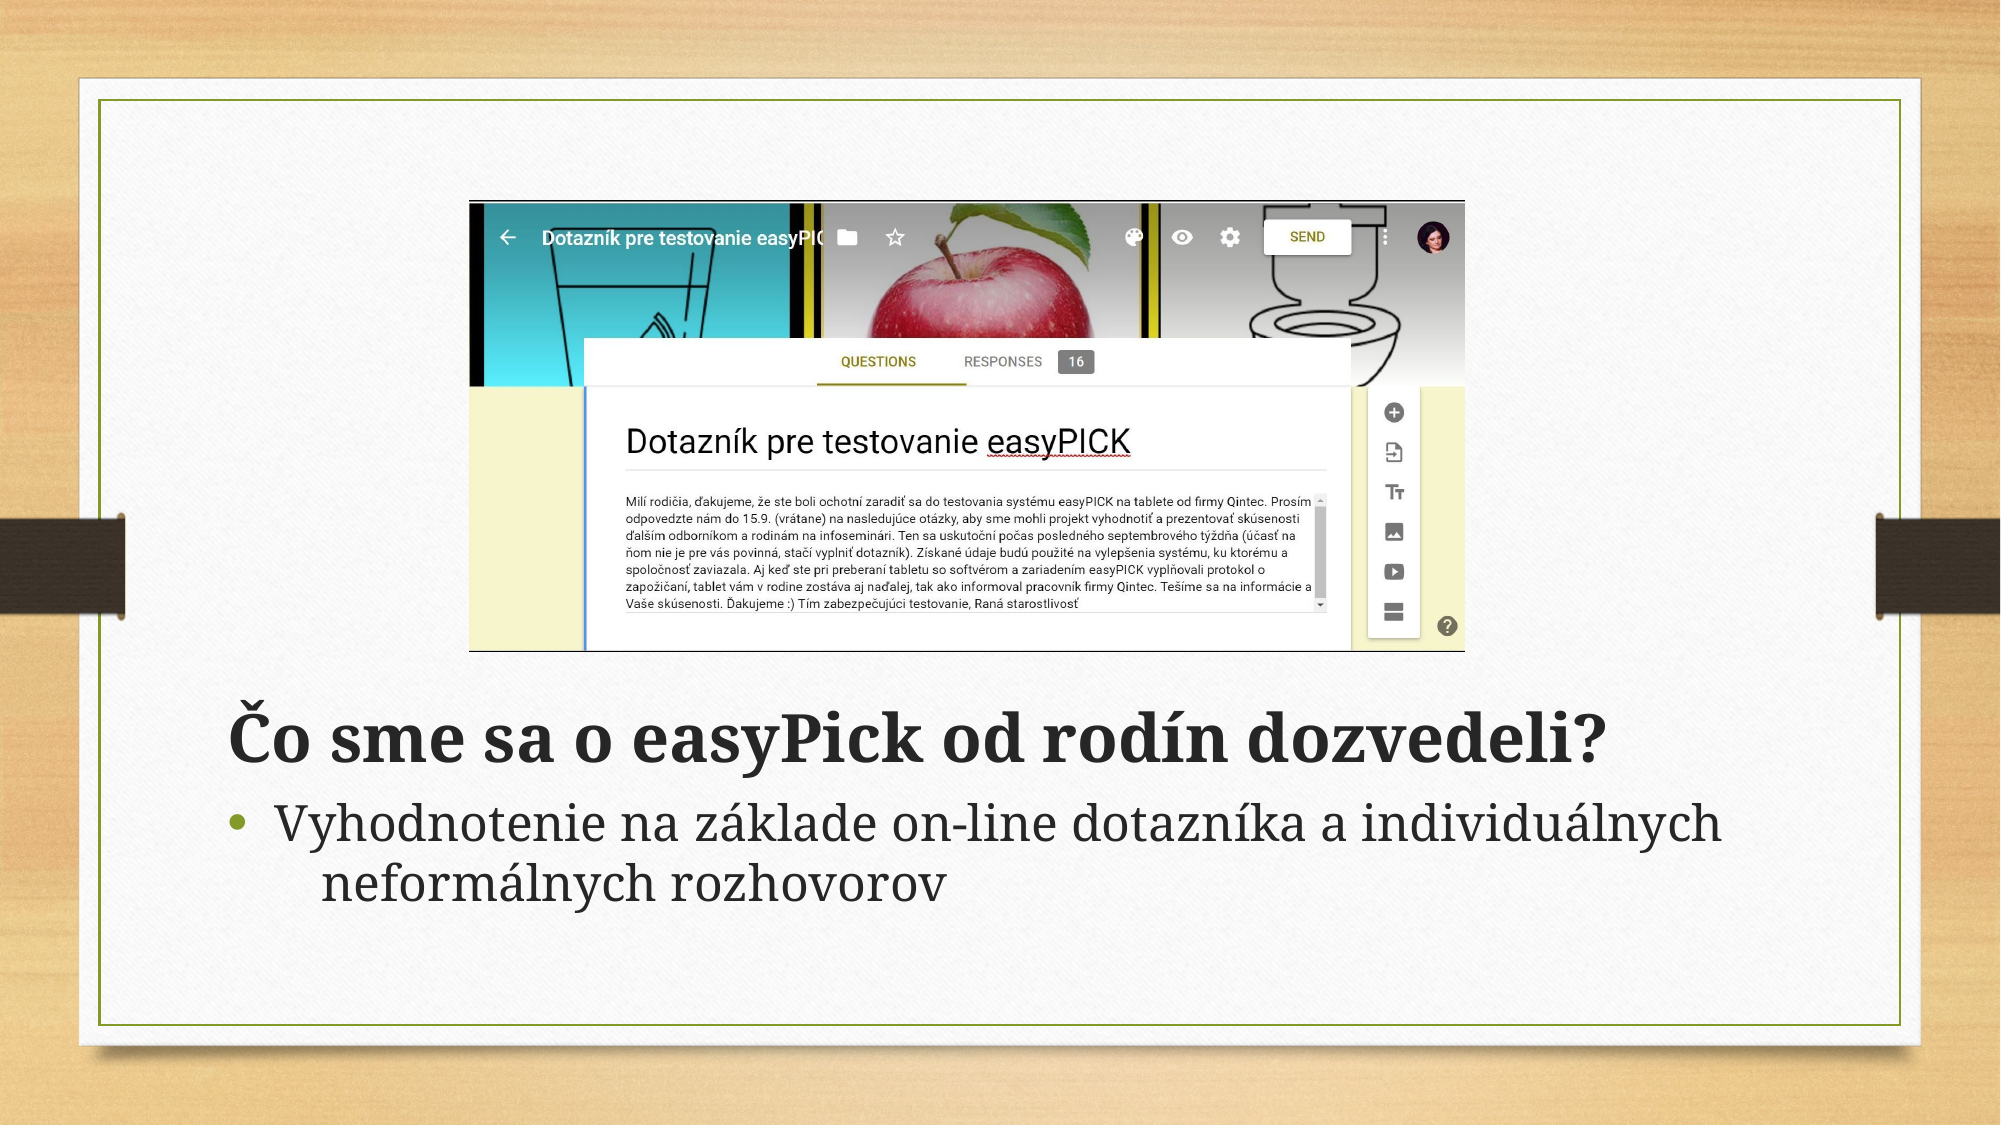

# Čo sme sa o easyPick od rodín dozvedeli?
Vyhodnotenie na základe on-line dotazníka a individuálnych neformálnych rozhovorov